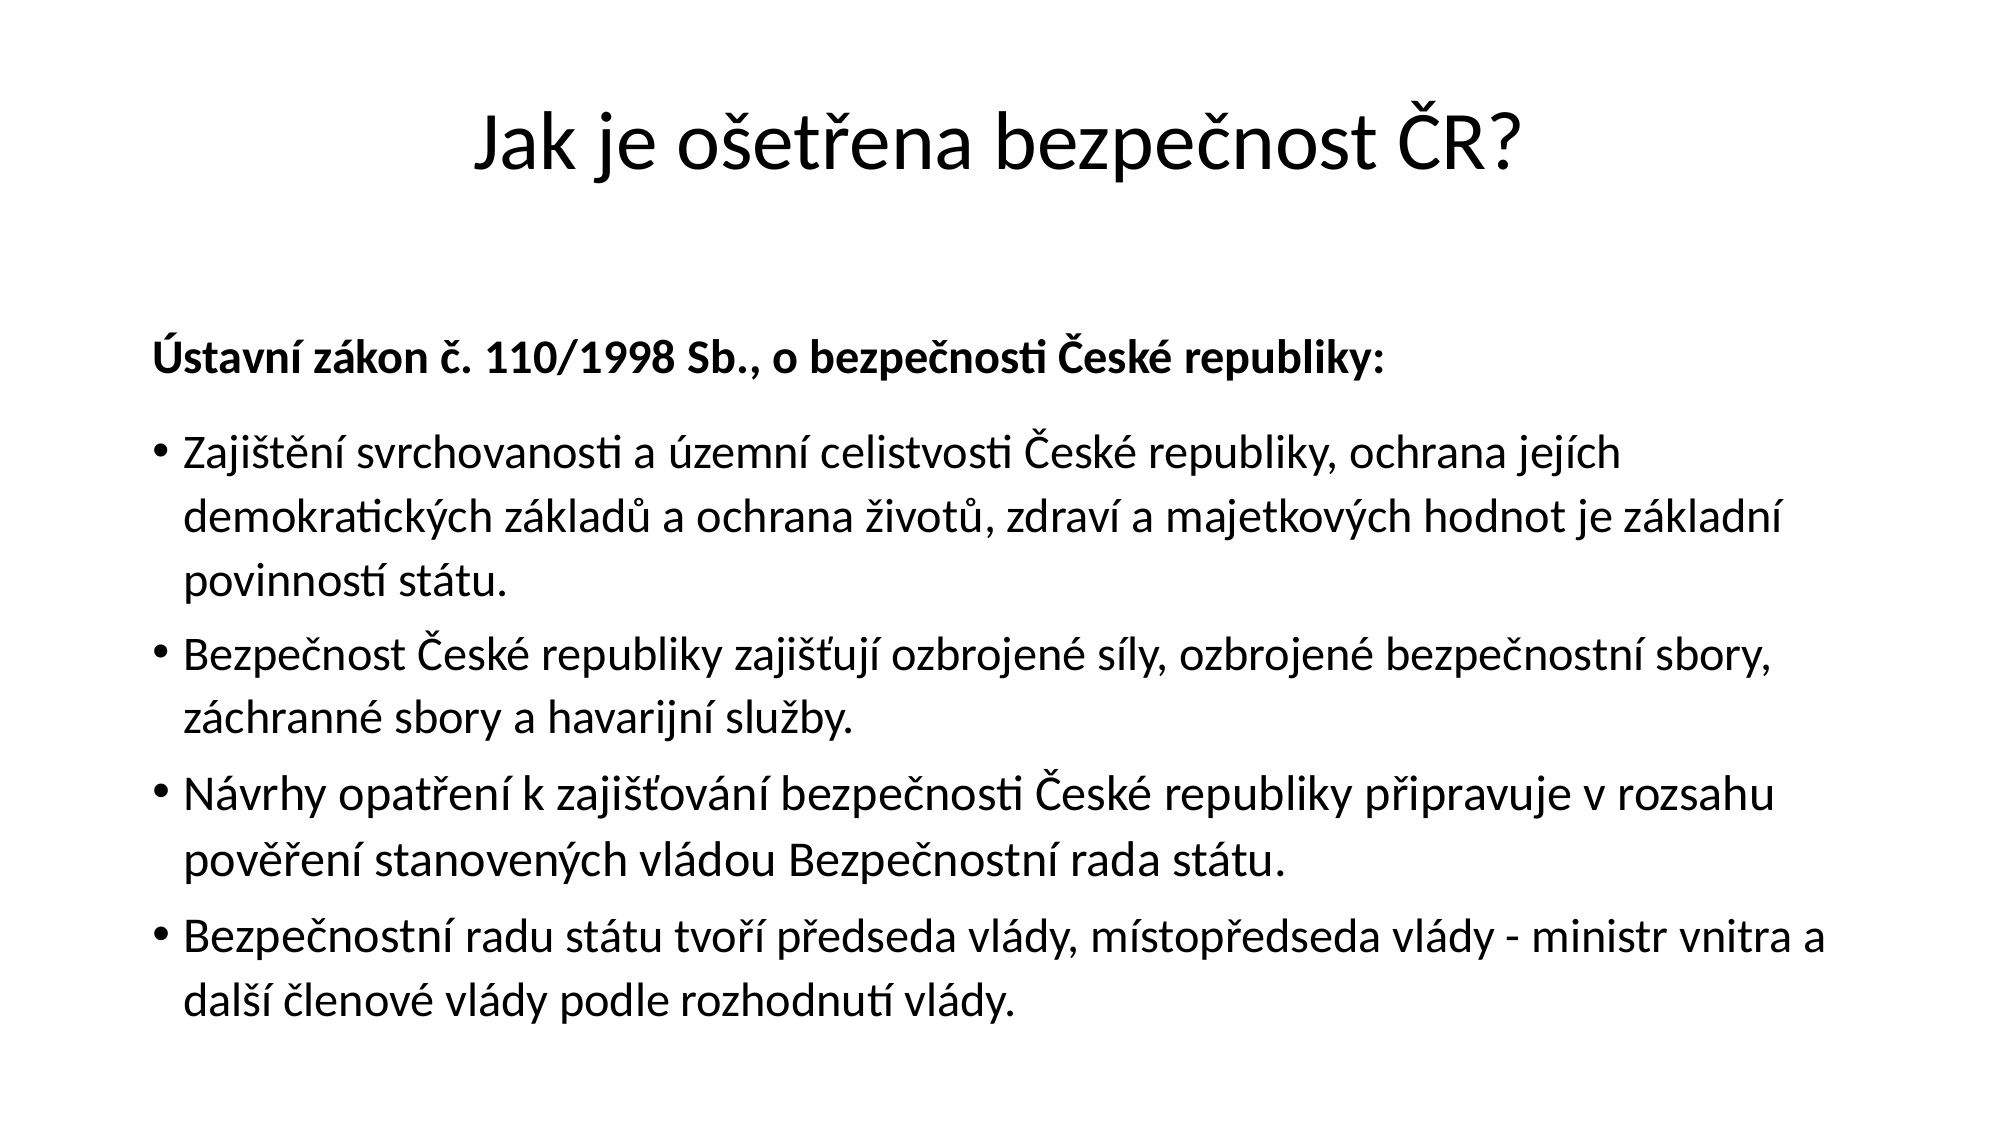

# Jak je ošetřena bezpečnost ČR?
Ústavní zákon č. 110/1998 Sb., o bezpečnosti České republiky:
Zajištění svrchovanosti a územní celistvosti České republiky, ochrana jejích demokratických základů a ochrana životů, zdraví a majetkových hodnot je základní povinností státu.
Bezpečnost České republiky zajišťují ozbrojené síly, ozbrojené bezpečnostní sbory, záchranné sbory a havarijní služby.
Návrhy opatření k zajišťování bezpečnosti České republiky připravuje v rozsahu pověření stanovených vládou Bezpečnostní rada státu.
Bezpečnostní radu státu tvoří předseda vlády, místopředseda vlády - ministr vnitra a další členové vlády podle rozhodnutí vlády.